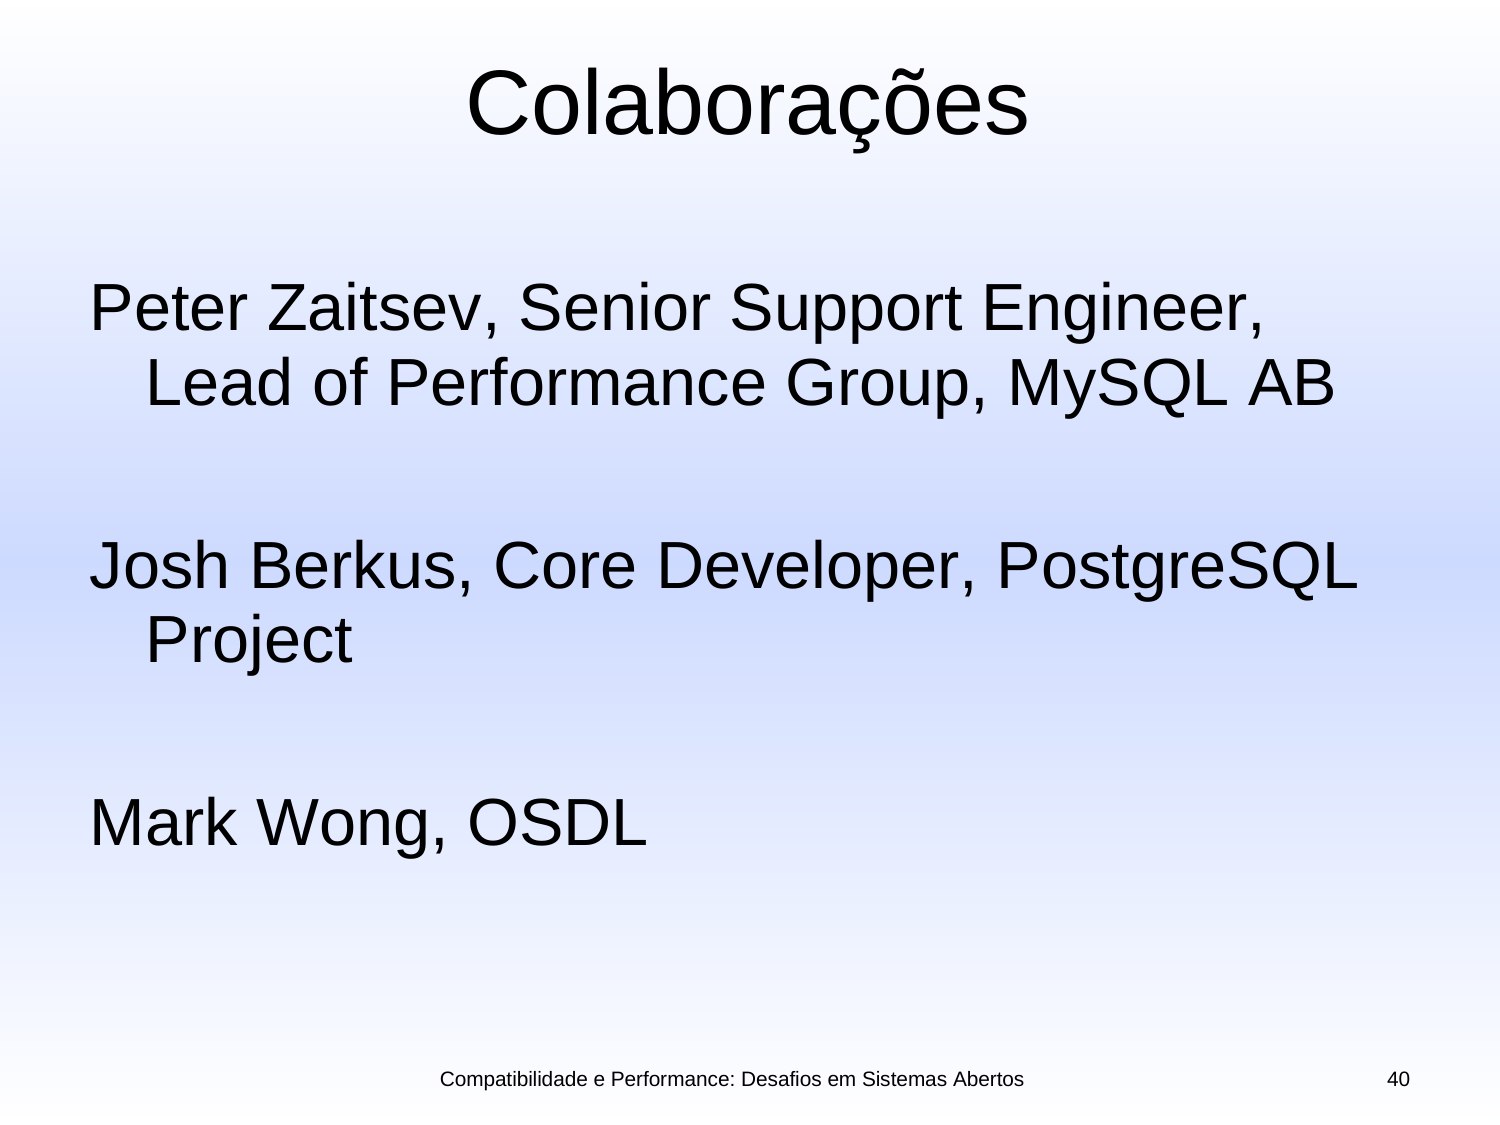

# Colaborações
Peter Zaitsev, Senior Support Engineer, Lead of Performance Group, MySQL AB
Josh Berkus, Core Developer, PostgreSQL Project
Mark Wong, OSDL
Compatibilidade e Performance: Desafios em Sistemas Abertos
40